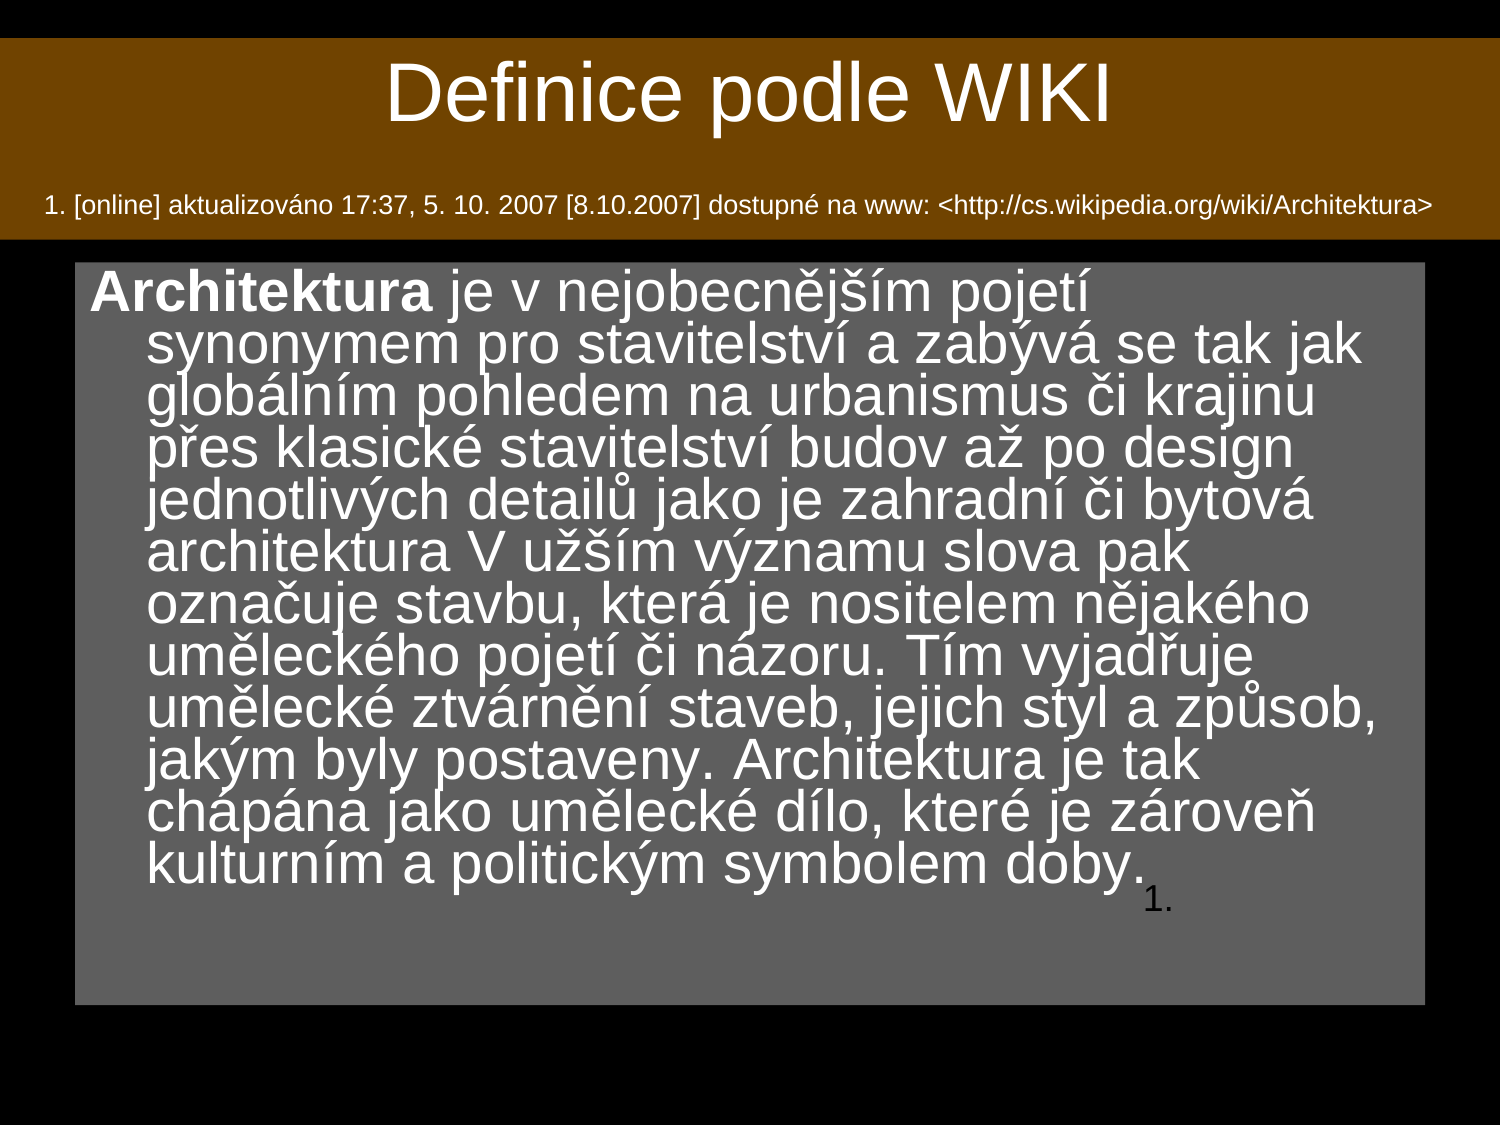

# Definice podle WIKI 1. [online] aktualizováno 17:37, 5. 10. 2007 [8.10.2007] dostupné na www: <http://cs.wikipedia.org/wiki/Architektura>
Architektura je v nejobecnějším pojetí synonymem pro stavitelství a zabývá se tak jak globálním pohledem na urbanismus či krajinu přes klasické stavitelství budov až po design jednotlivých detailů jako je zahradní či bytová architektura V užším významu slova pak označuje stavbu, která je nositelem nějakého uměleckého pojetí či názoru. Tím vyjadřuje umělecké ztvárnění staveb, jejich styl a způsob, jakým byly postaveny. Architektura je tak chápána jako umělecké dílo, které je zároveň kulturním a politickým symbolem doby.
1.